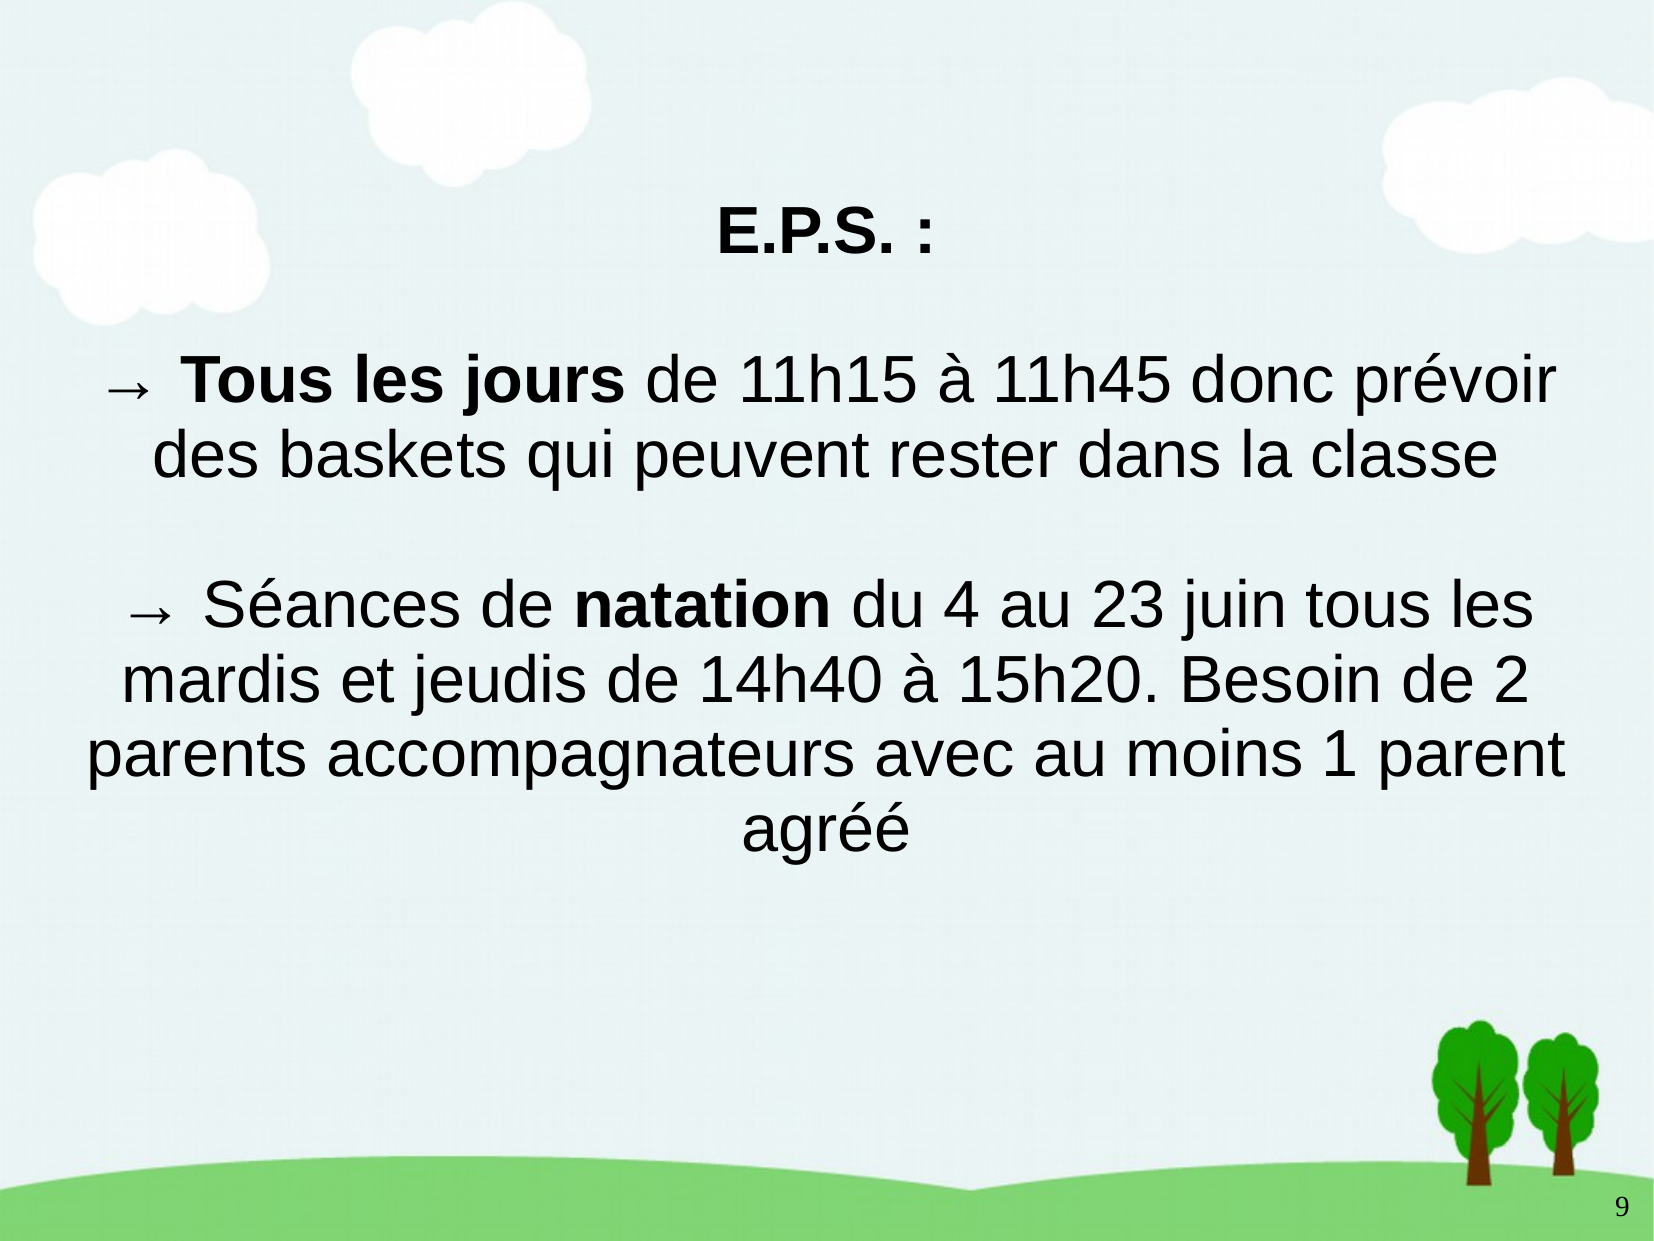

# E.P.S. :
→ Tous les jours de 11h15 à 11h45 donc prévoir des baskets qui peuvent rester dans la classe
→ Séances de natation du 4 au 23 juin tous les mardis et jeudis de 14h40 à 15h20. Besoin de 2 parents accompagnateurs avec au moins 1 parent agréé
9